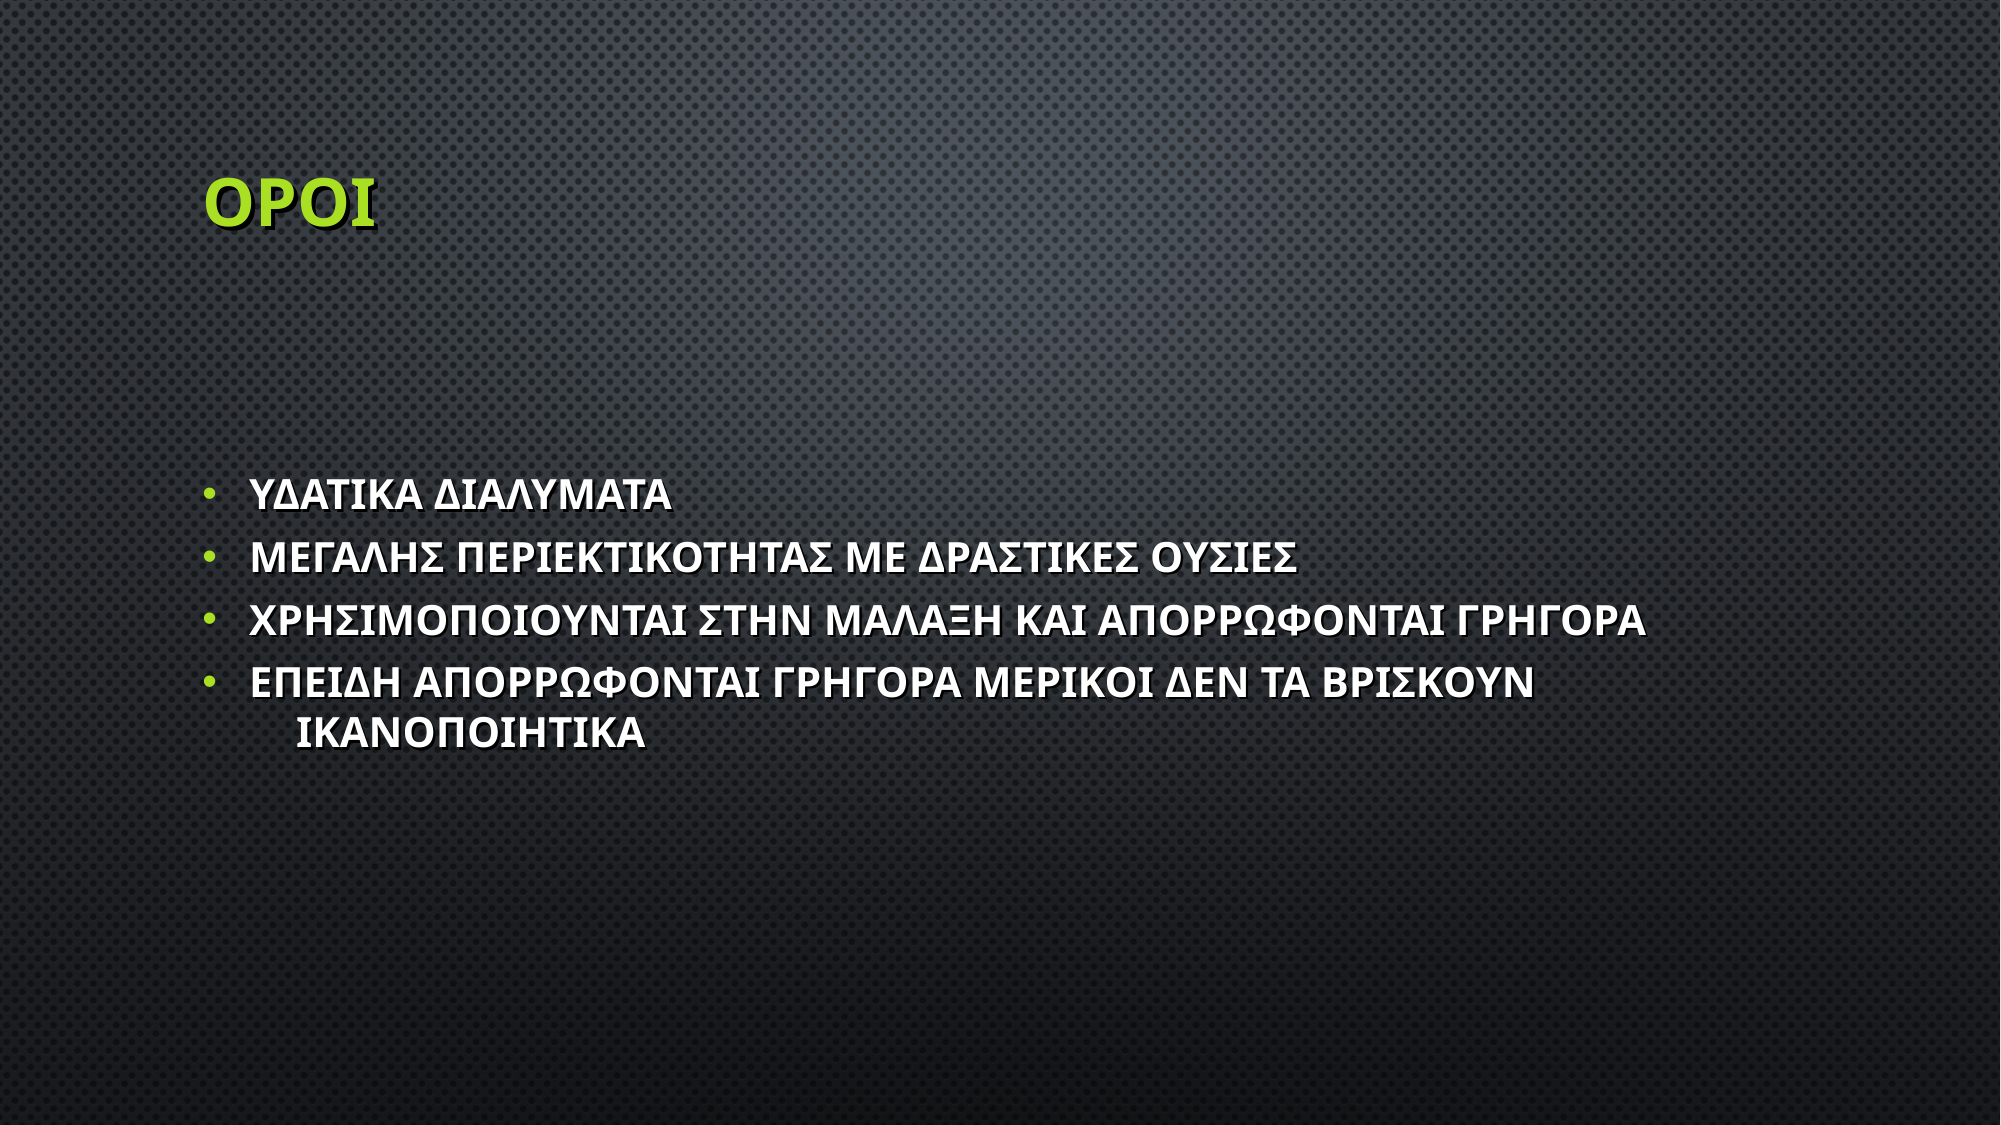

# ΟΡΟΙ
ΥΔΑΤΙΚΑ ΔΙΑΛΥΜΑΤΑ
ΜΕΓΑΛΗΣ ΠΕΡΙΕΚΤΙΚΟΤΗΤΑΣ ΜΕ ΔΡΑΣΤΙΚΕΣ ΟΥΣΙΕΣ
ΧΡΗΣΙΜΟΠΟΙΟΥΝΤΑΙ ΣΤΗΝ ΜΑΛΑΞΗ ΚΑΙ ΑΠΟΡΡΩΦΟΝΤΑΙ ΓΡΗΓΟΡΑ
ΕΠΕΙΔΗ ΑΠΟΡΡΩΦΟΝΤΑΙ ΓΡΗΓΟΡΑ ΜΕΡΙΚΟΙ ΔΕΝ ΤΑ ΒΡΙΣΚΟΥΝ ΙΚΑΝΟΠΟΙΗΤΙΚΑ